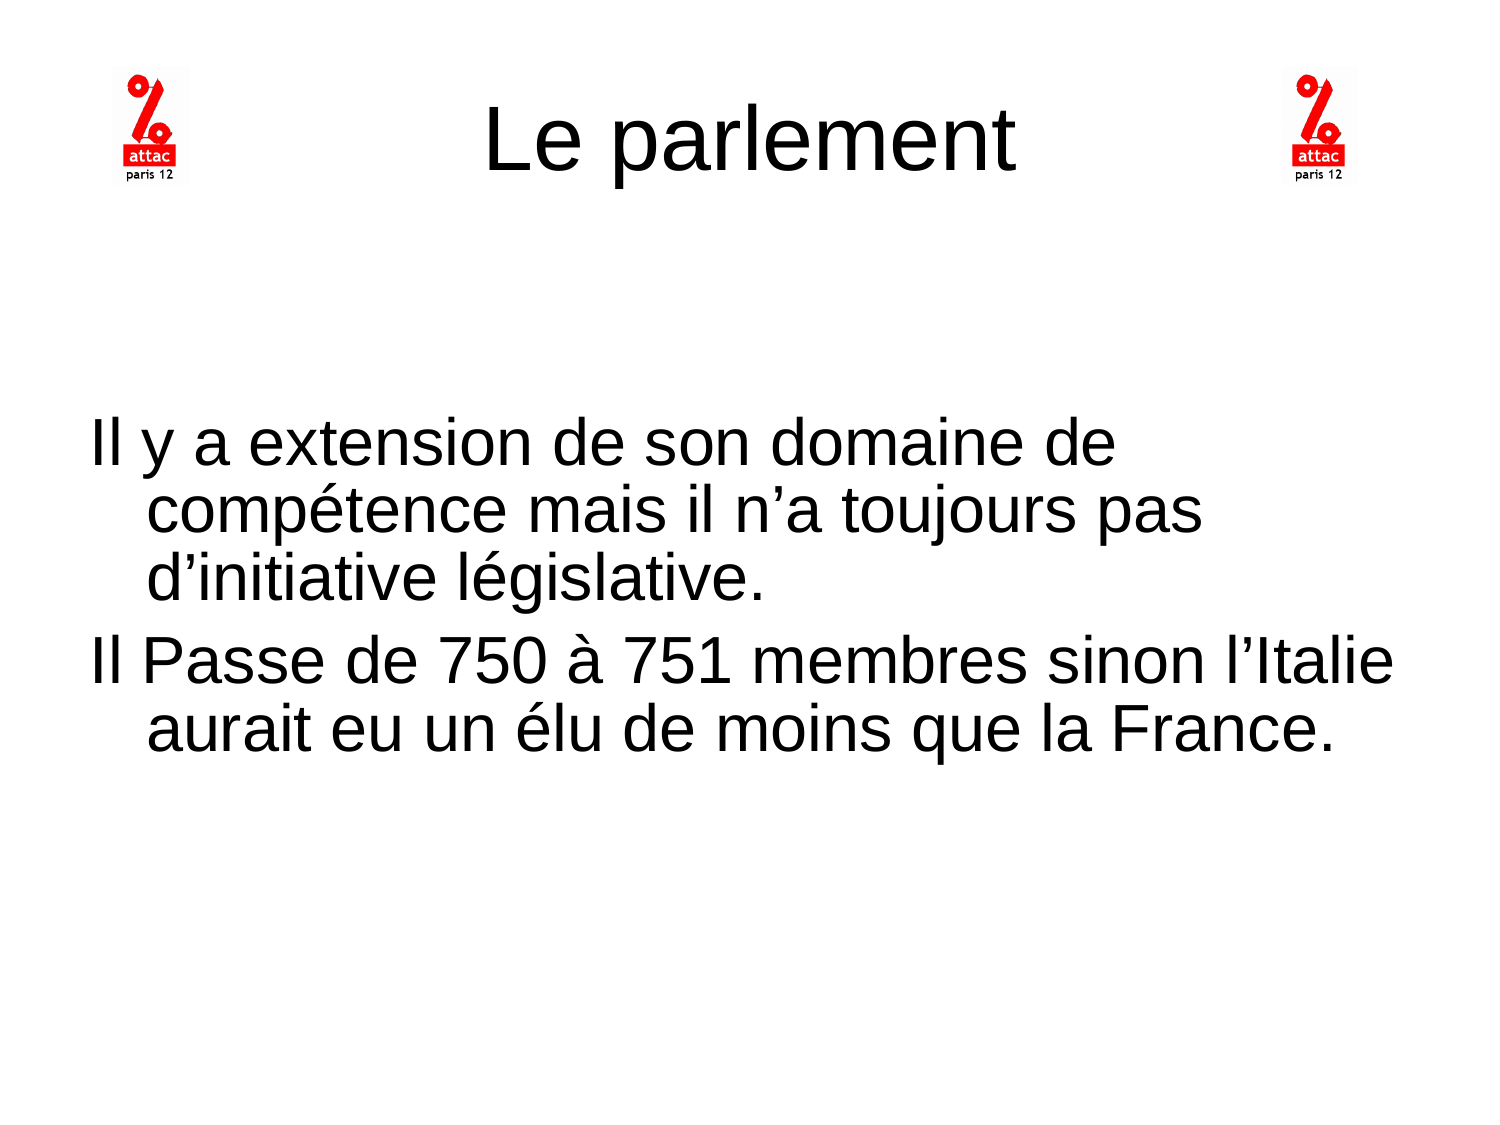

# Le parlement
Il y a extension de son domaine de compétence mais il n’a toujours pas d’initiative législative.
Il Passe de 750 à 751 membres sinon l’Italie aurait eu un élu de moins que la France.